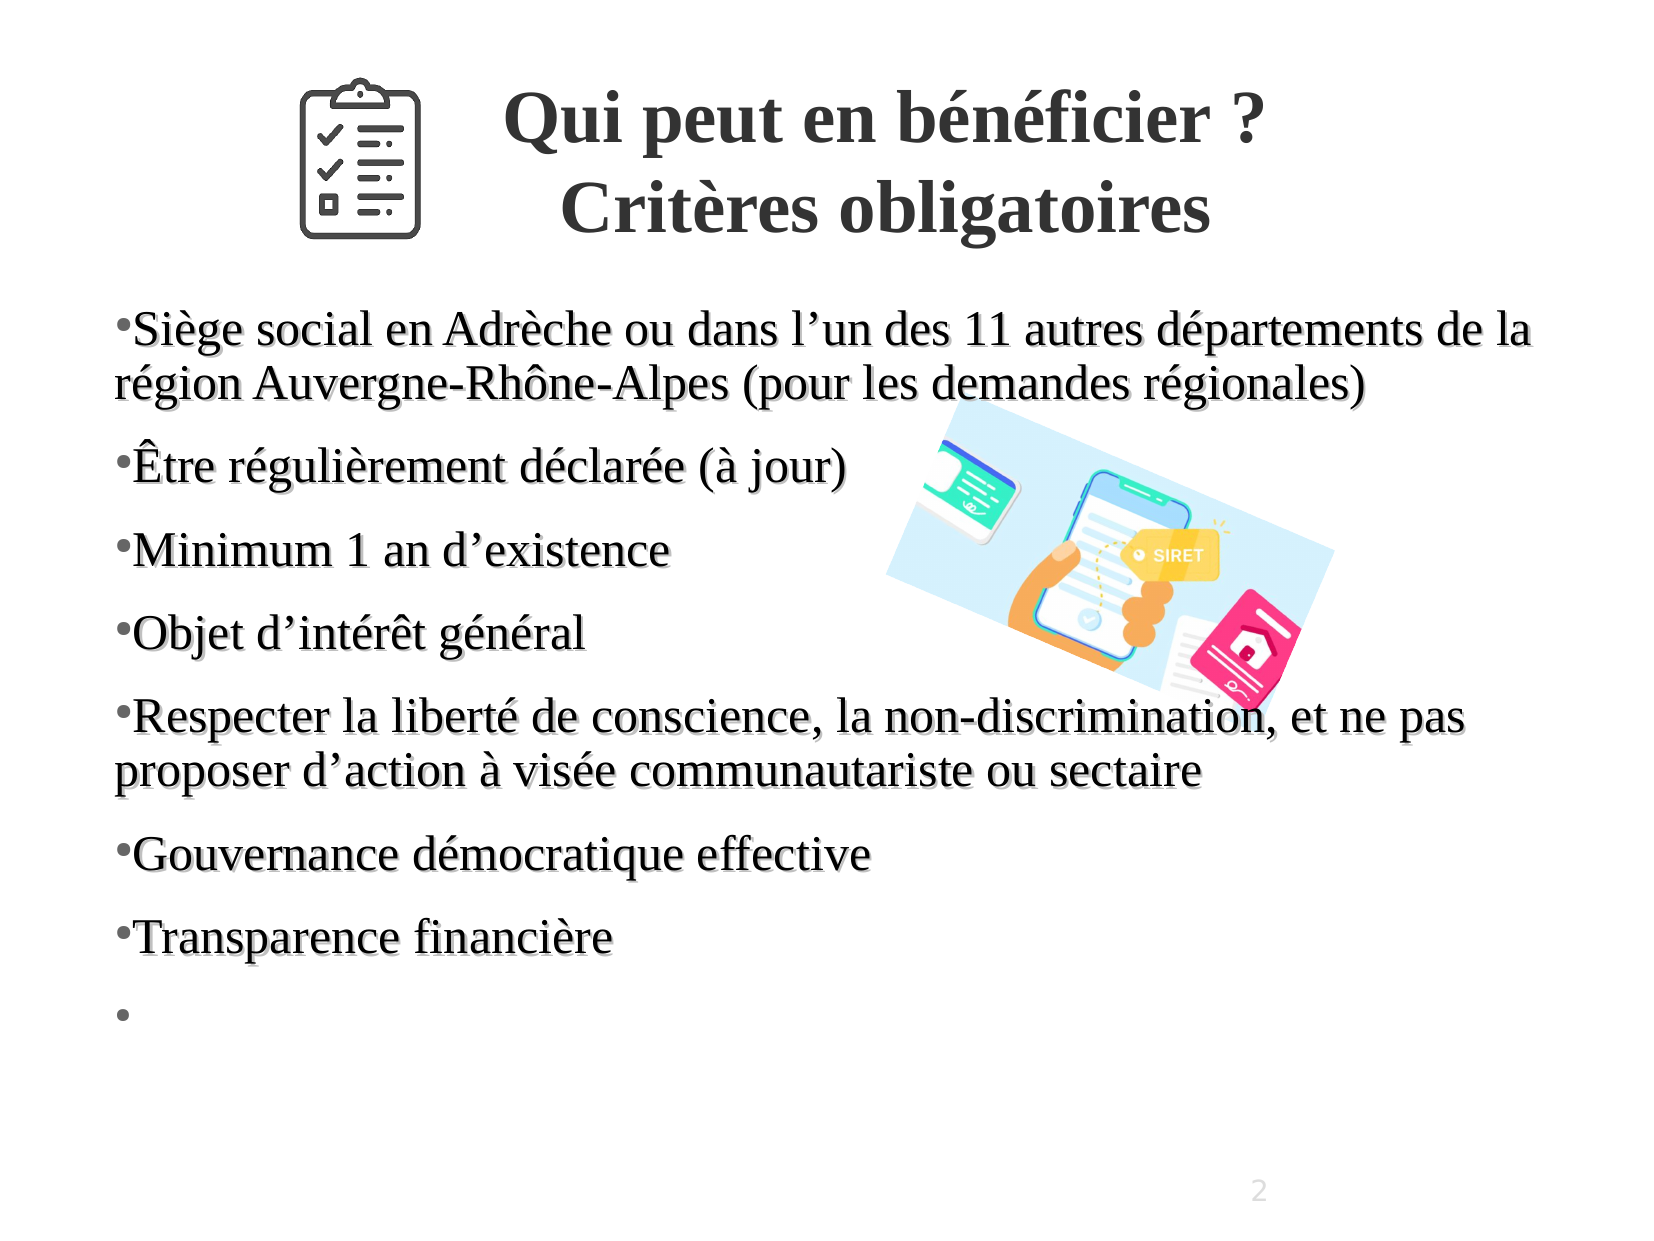

Qui peut en bénéficier ?Critères obligatoires
# Siège social en Adrèche ou dans l’un des 11 autres départements de la région Auvergne-Rhône-Alpes (pour les demandes régionales)
Être régulièrement déclarée (à jour)
Minimum 1 an d’existence
Objet d’intérêt général
Respecter la liberté de conscience, la non-discrimination, et ne pas proposer d’action à visée communautariste ou sectaire
Gouvernance démocratique effective
Transparence financière